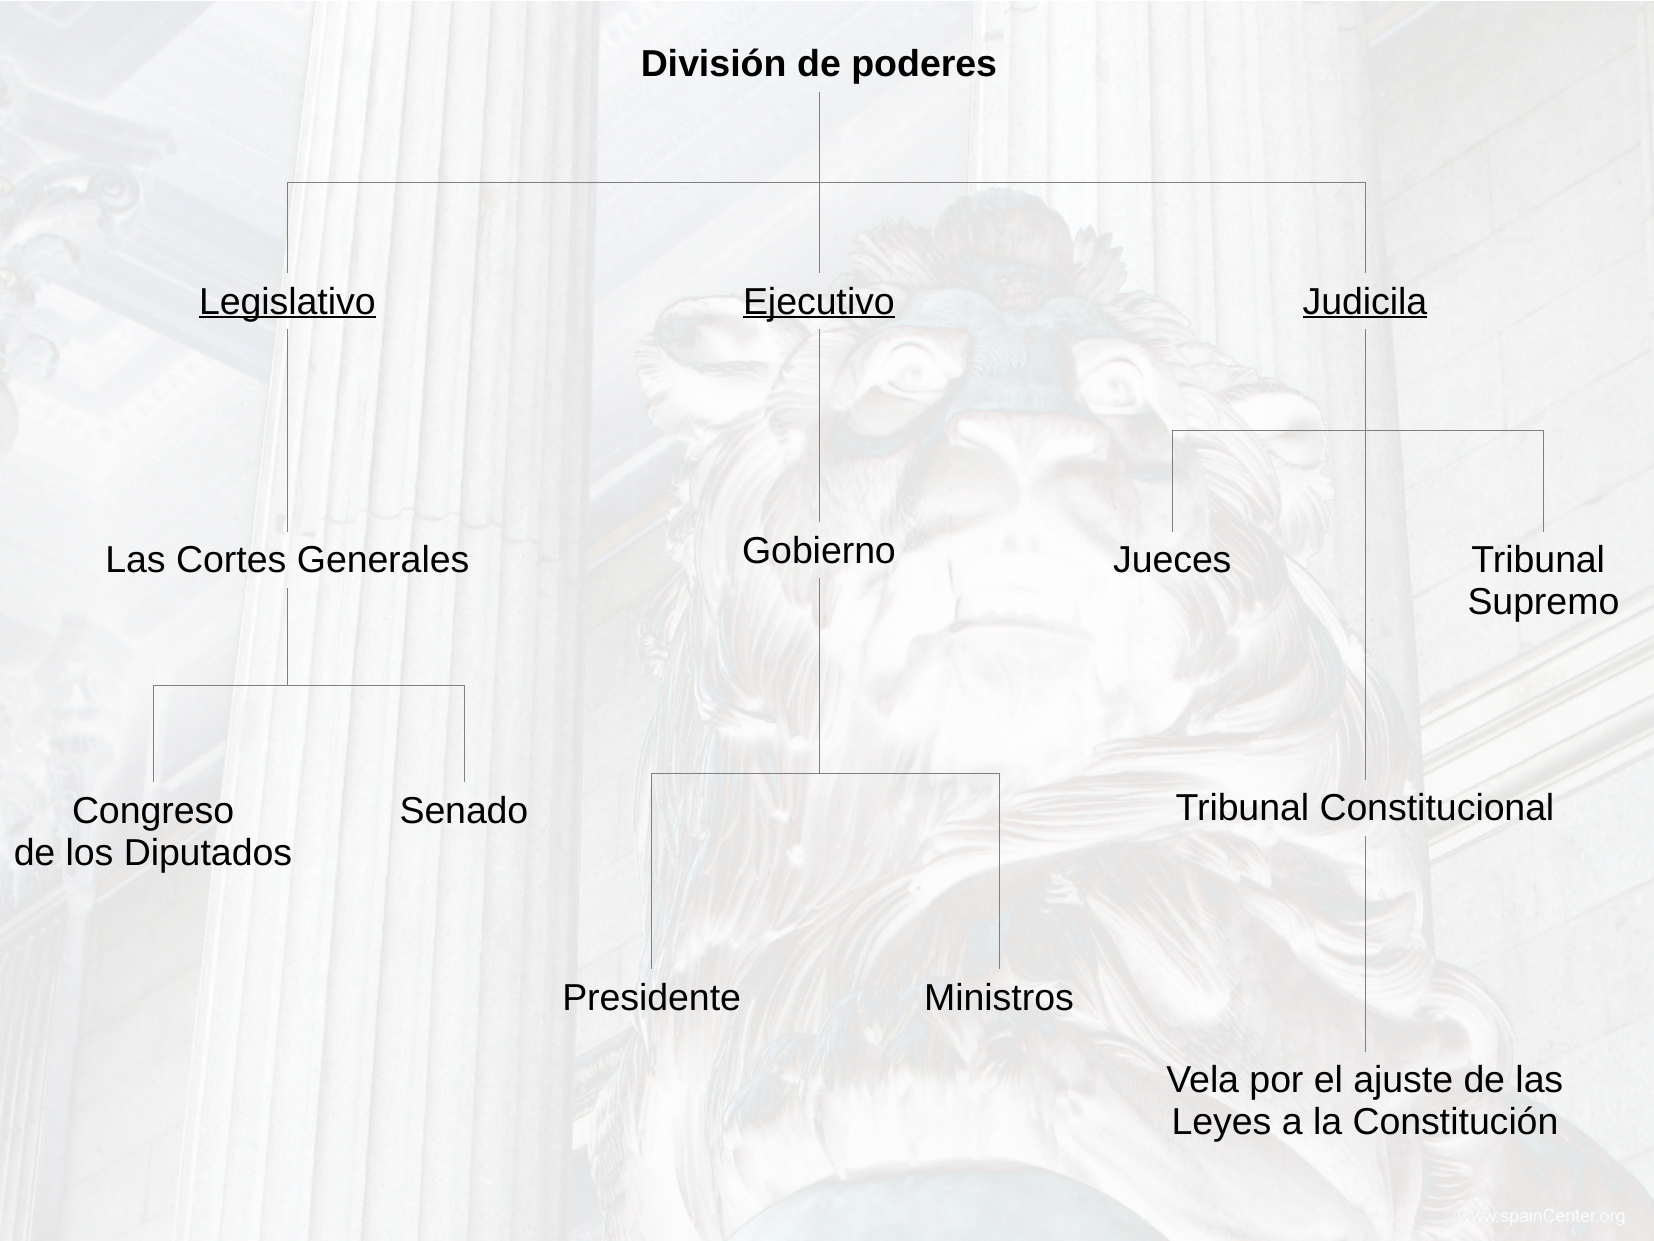

División de poderes
Legislativo
Ejecutivo
Judicila
Gobierno
Las Cortes Generales
Jueces
Tribunal
Supremo
Tribunal Constitucional
Congreso
de los Diputados
Senado
Presidente
Ministros
Vela por el ajuste de las
Leyes a la Constitución